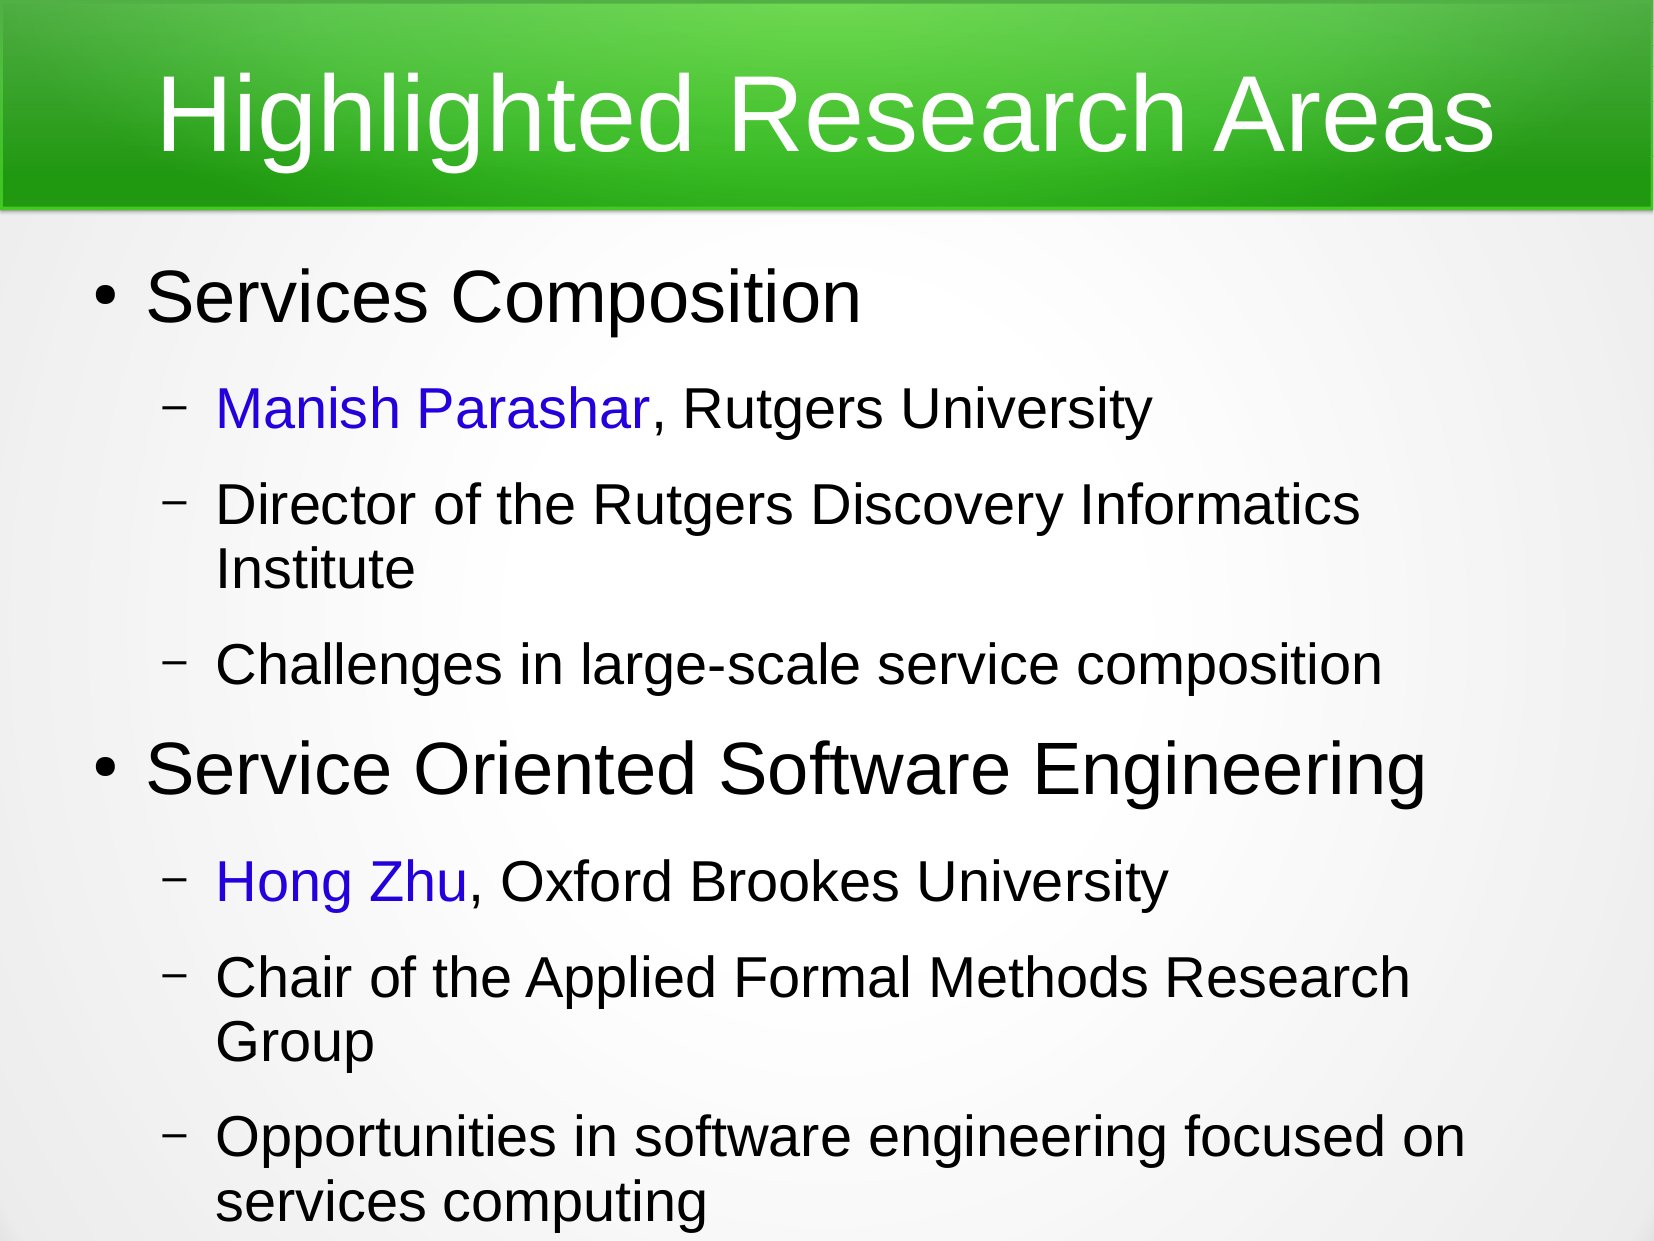

# Highlighted Research Areas
Services Composition
Manish Parashar, Rutgers University
Director of the Rutgers Discovery Informatics Institute
Challenges in large-scale service composition
Service Oriented Software Engineering
Hong Zhu, Oxford Brookes University
Chair of the Applied Formal Methods Research Group
Opportunities in software engineering focused on services computing